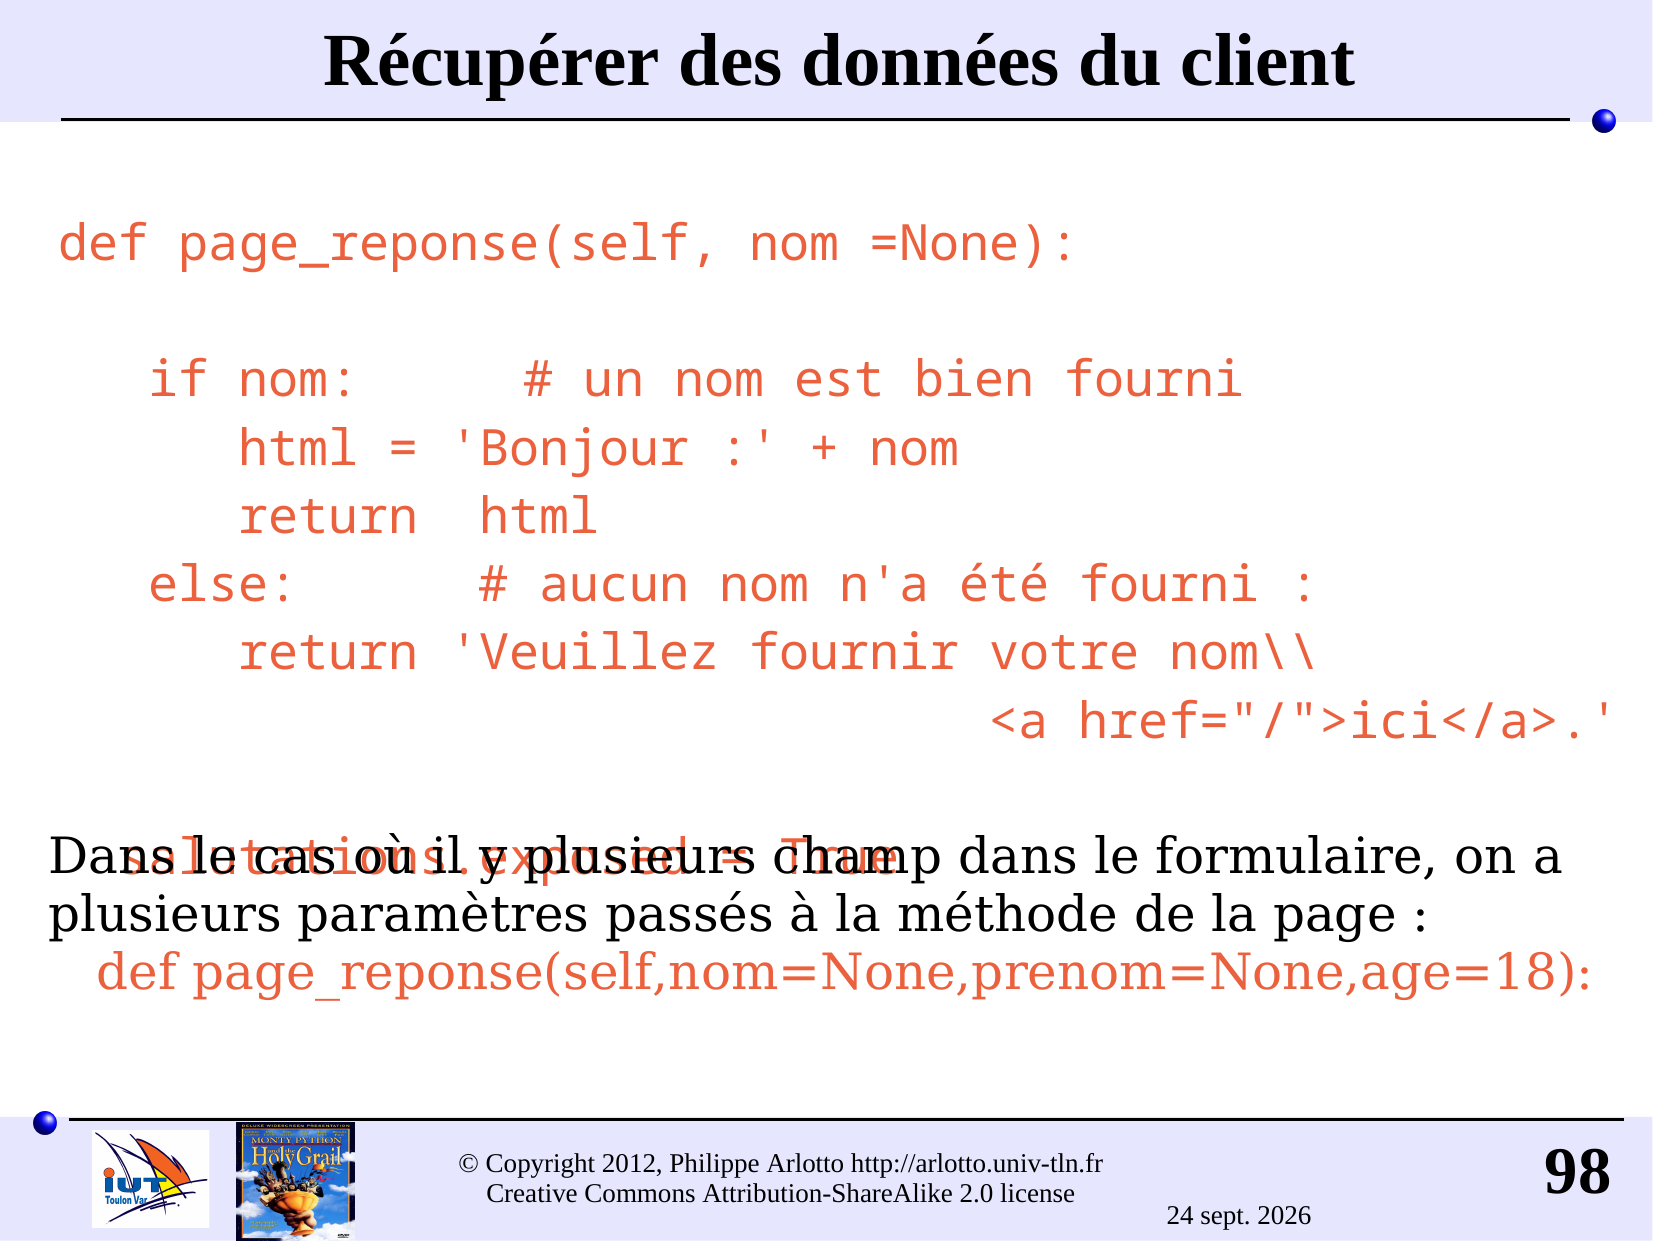

# Récupérer des données du client
def page_reponse(self, nom =None):
 if nom:	 # un nom est bien fourni
 html = 'Bonjour :' + nom
 return html
 else:	 # aucun nom n'a été fourni :
 return 'Veuillez fournir votre nom\\
 <a href="/">ici</a>.'
 salutations.exposed = True
Dans le cas où il y plusieurs champ dans le formulaire, on a
plusieurs paramètres passés à la méthode de la page :
 def page_reponse(self,nom=None,prenom=None,age=18):